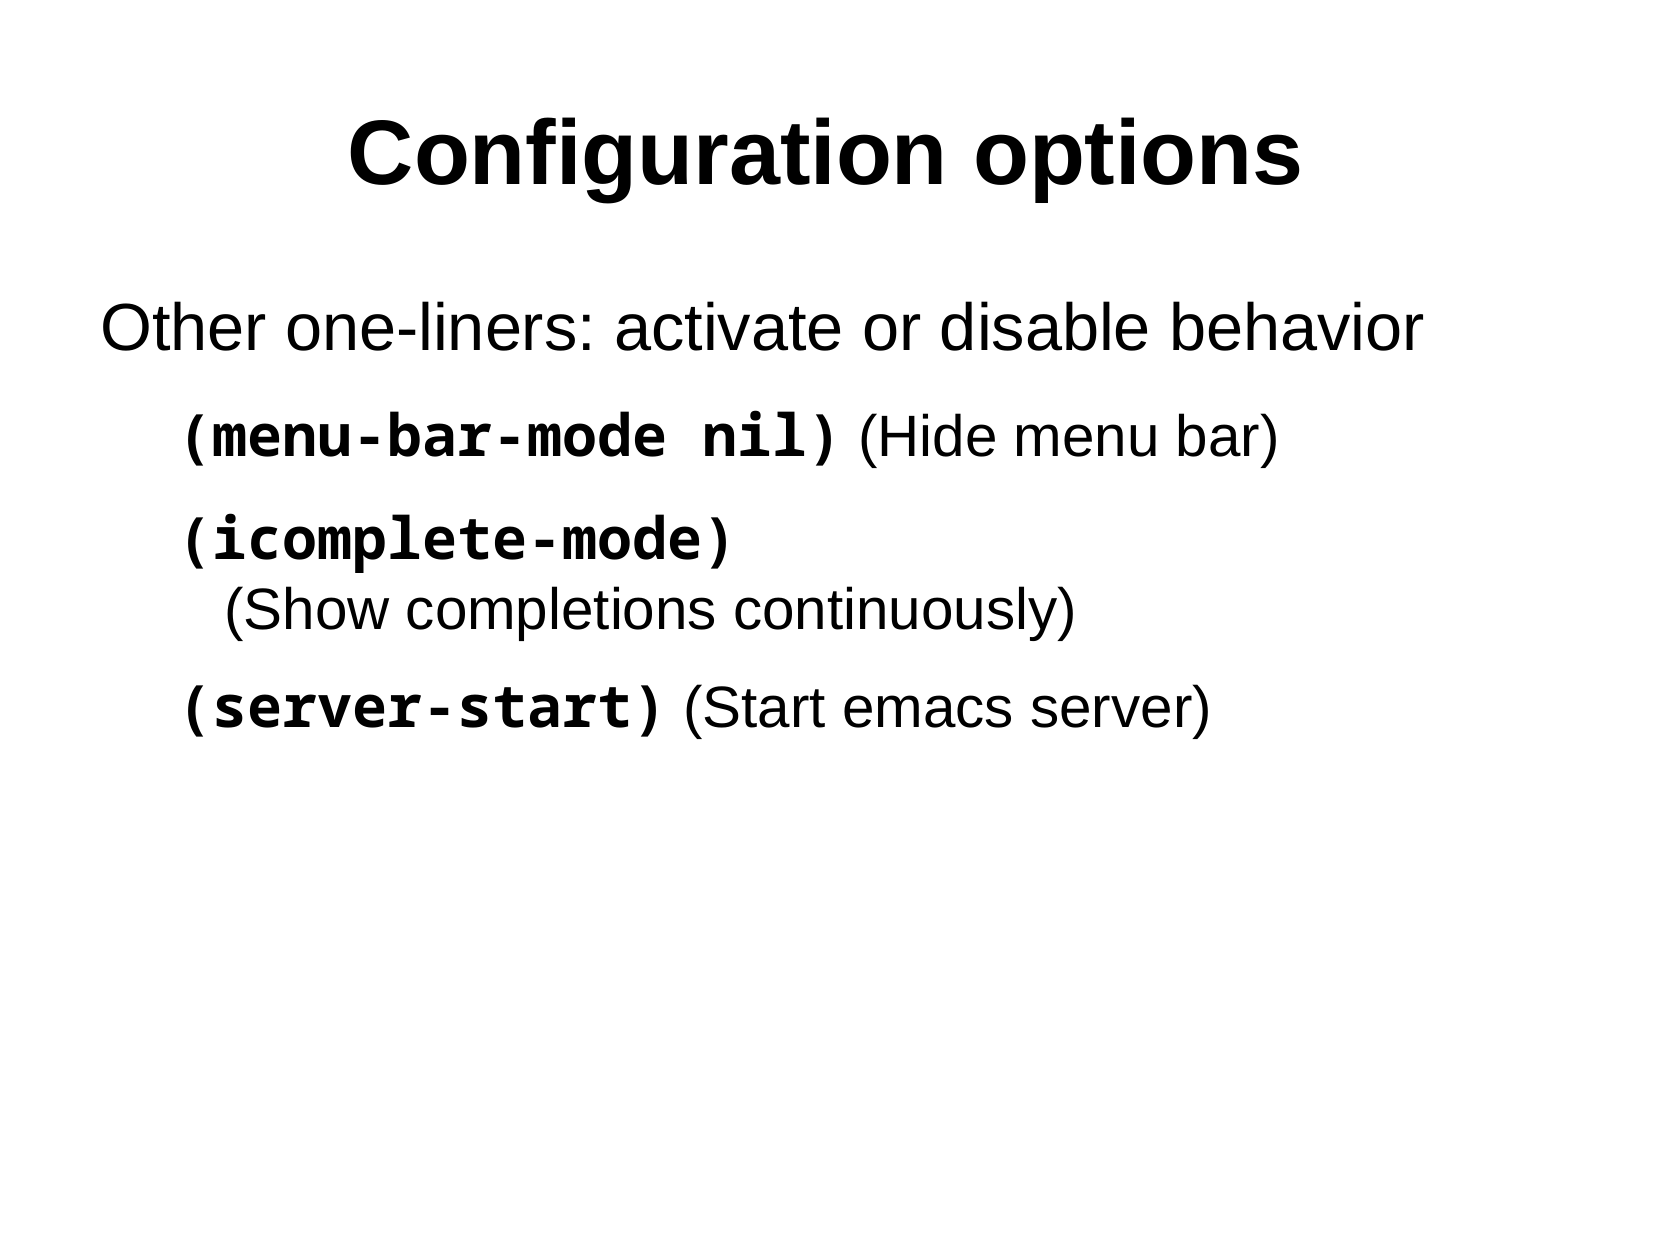

# Configuration options
Other one-liners: activate or disable behavior
(menu-bar-mode nil) (Hide menu bar)
(icomplete-mode)
(Show completions continuously)
(server-start) (Start emacs server)